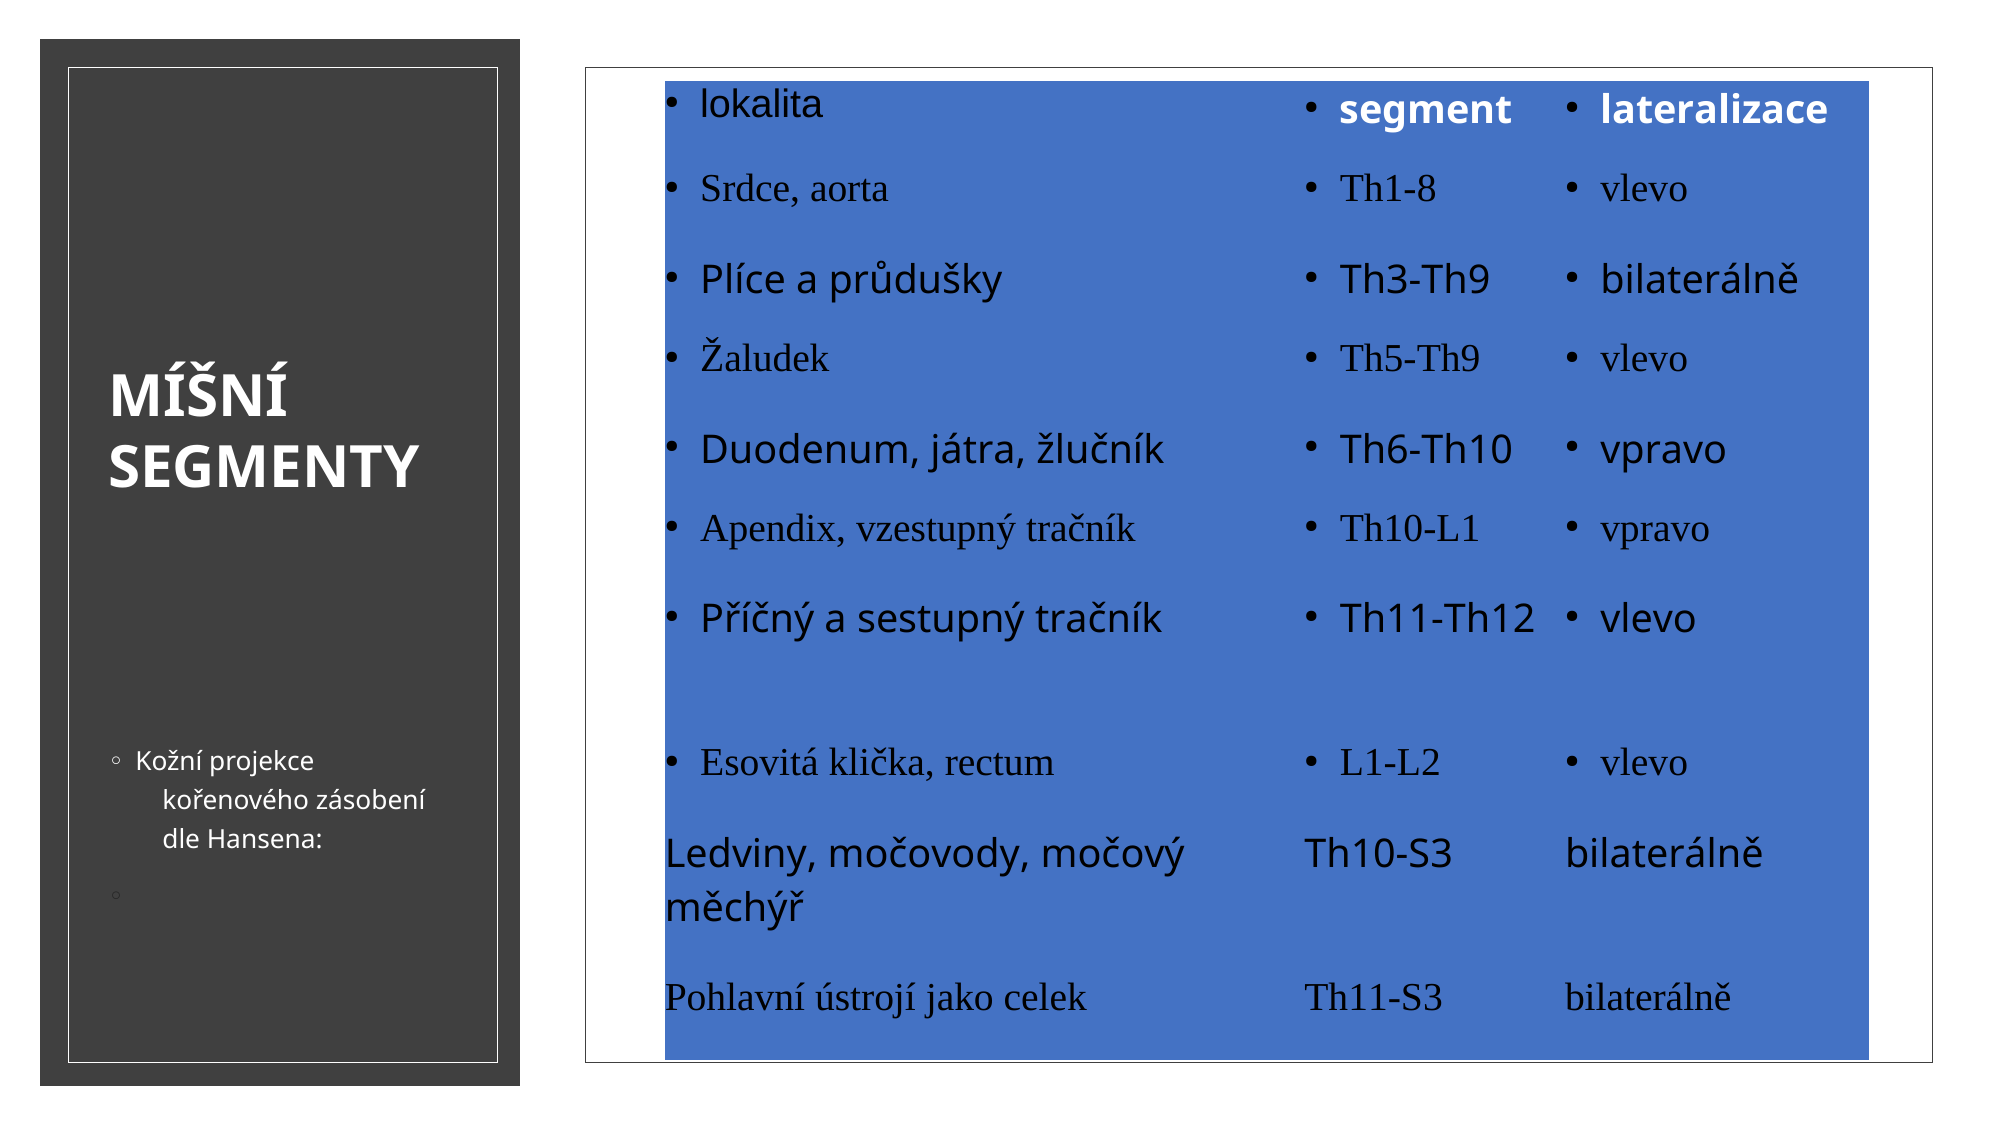

| lokalita | segment | lateralizace |
| --- | --- | --- |
| Srdce, aorta | Th1-8 | vlevo |
| Plíce a průdušky | Th3-Th9 | bilaterálně |
| Žaludek | Th5-Th9 | vlevo |
| Duodenum, játra, žlučník | Th6-Th10 | vpravo |
| Apendix, vzestupný tračník | Th10-L1 | vpravo |
| Příčný a sestupný tračník | Th11-Th12 | vlevo |
| Esovitá klička, rectum | L1-L2 | vlevo |
| Ledviny, močovody, močový měchýř | Th10-S3 | bilaterálně |
| Pohlavní ústrojí jako celek | Th11-S3 | bilaterálně |
# MÍŠNÍ SEGMENTY
Kožní projekce kořenového zásobení dle Hansena: